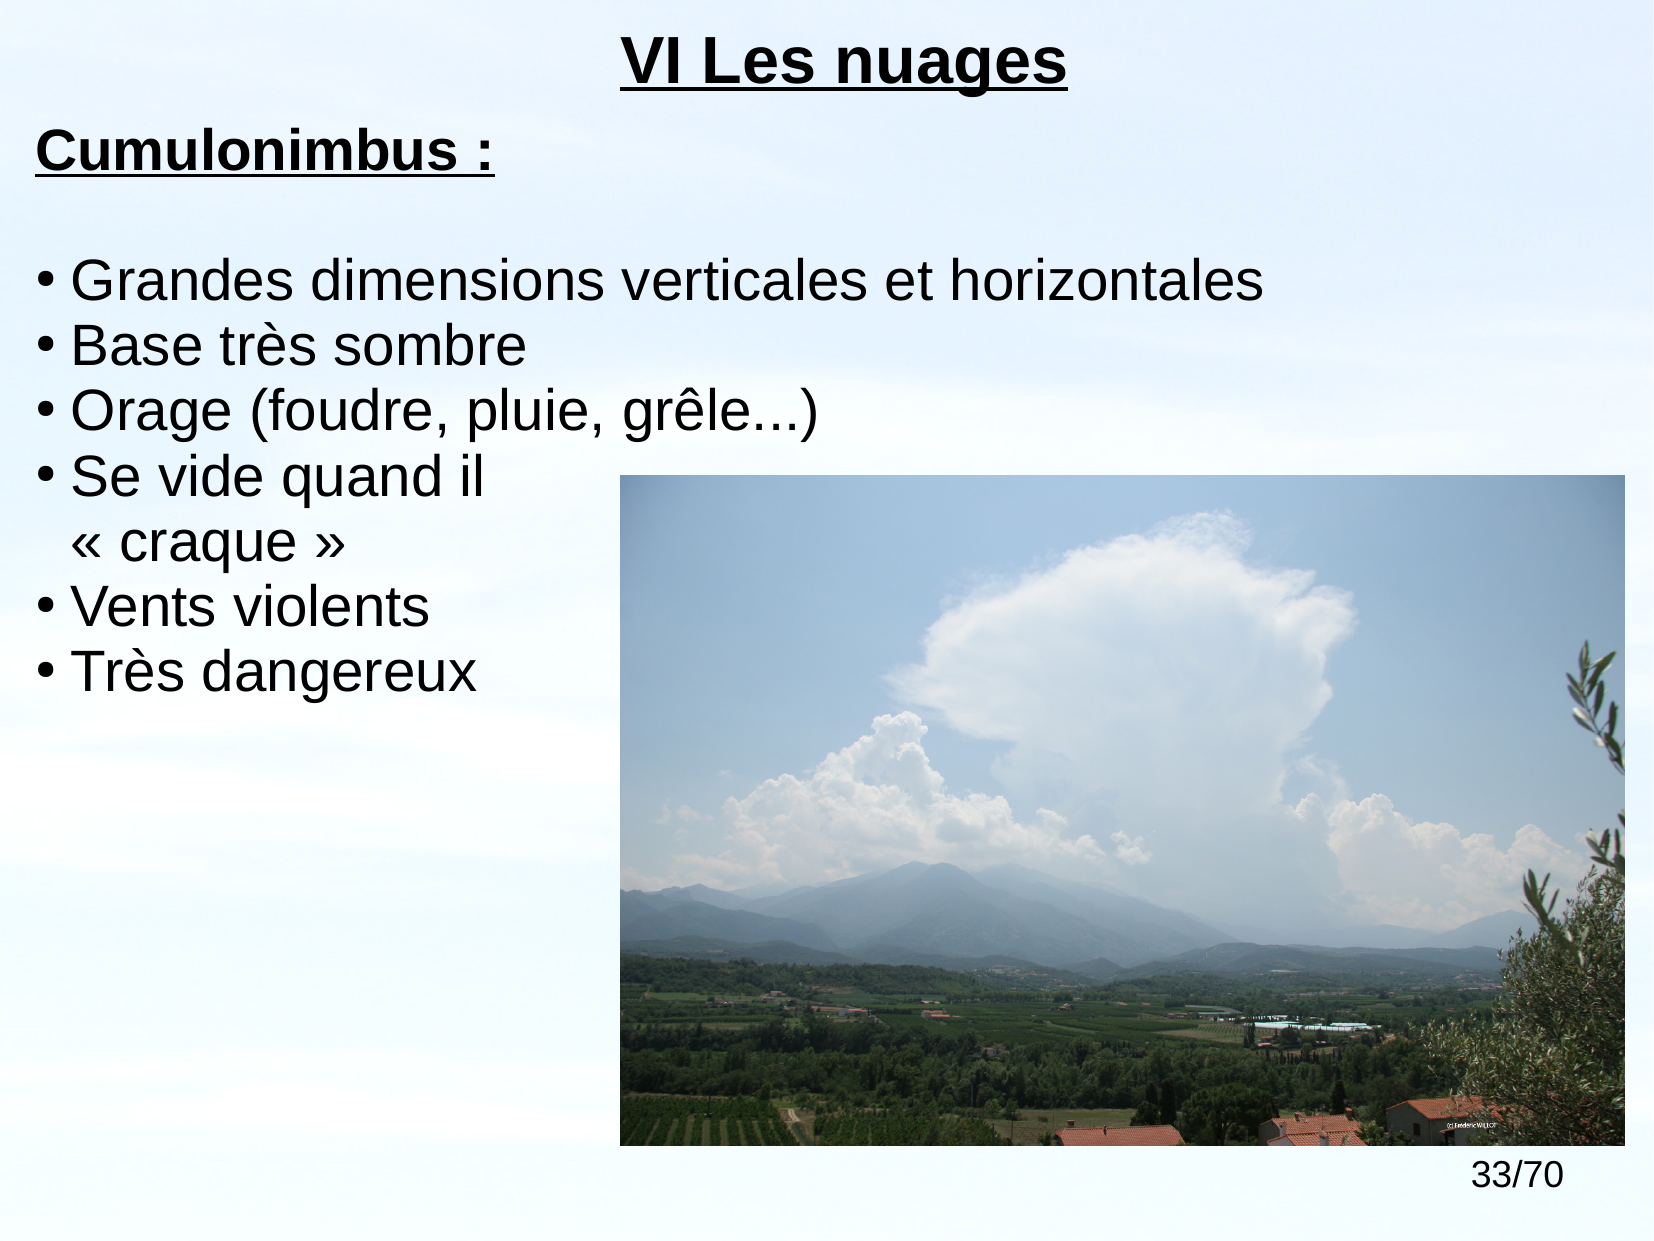

# VI Les nuages
Cumulonimbus :
Grandes dimensions verticales et horizontales
Base très sombre
Orage (foudre, pluie, grêle...)
Se vide quand il
« craque »
Vents violents
Très dangereux